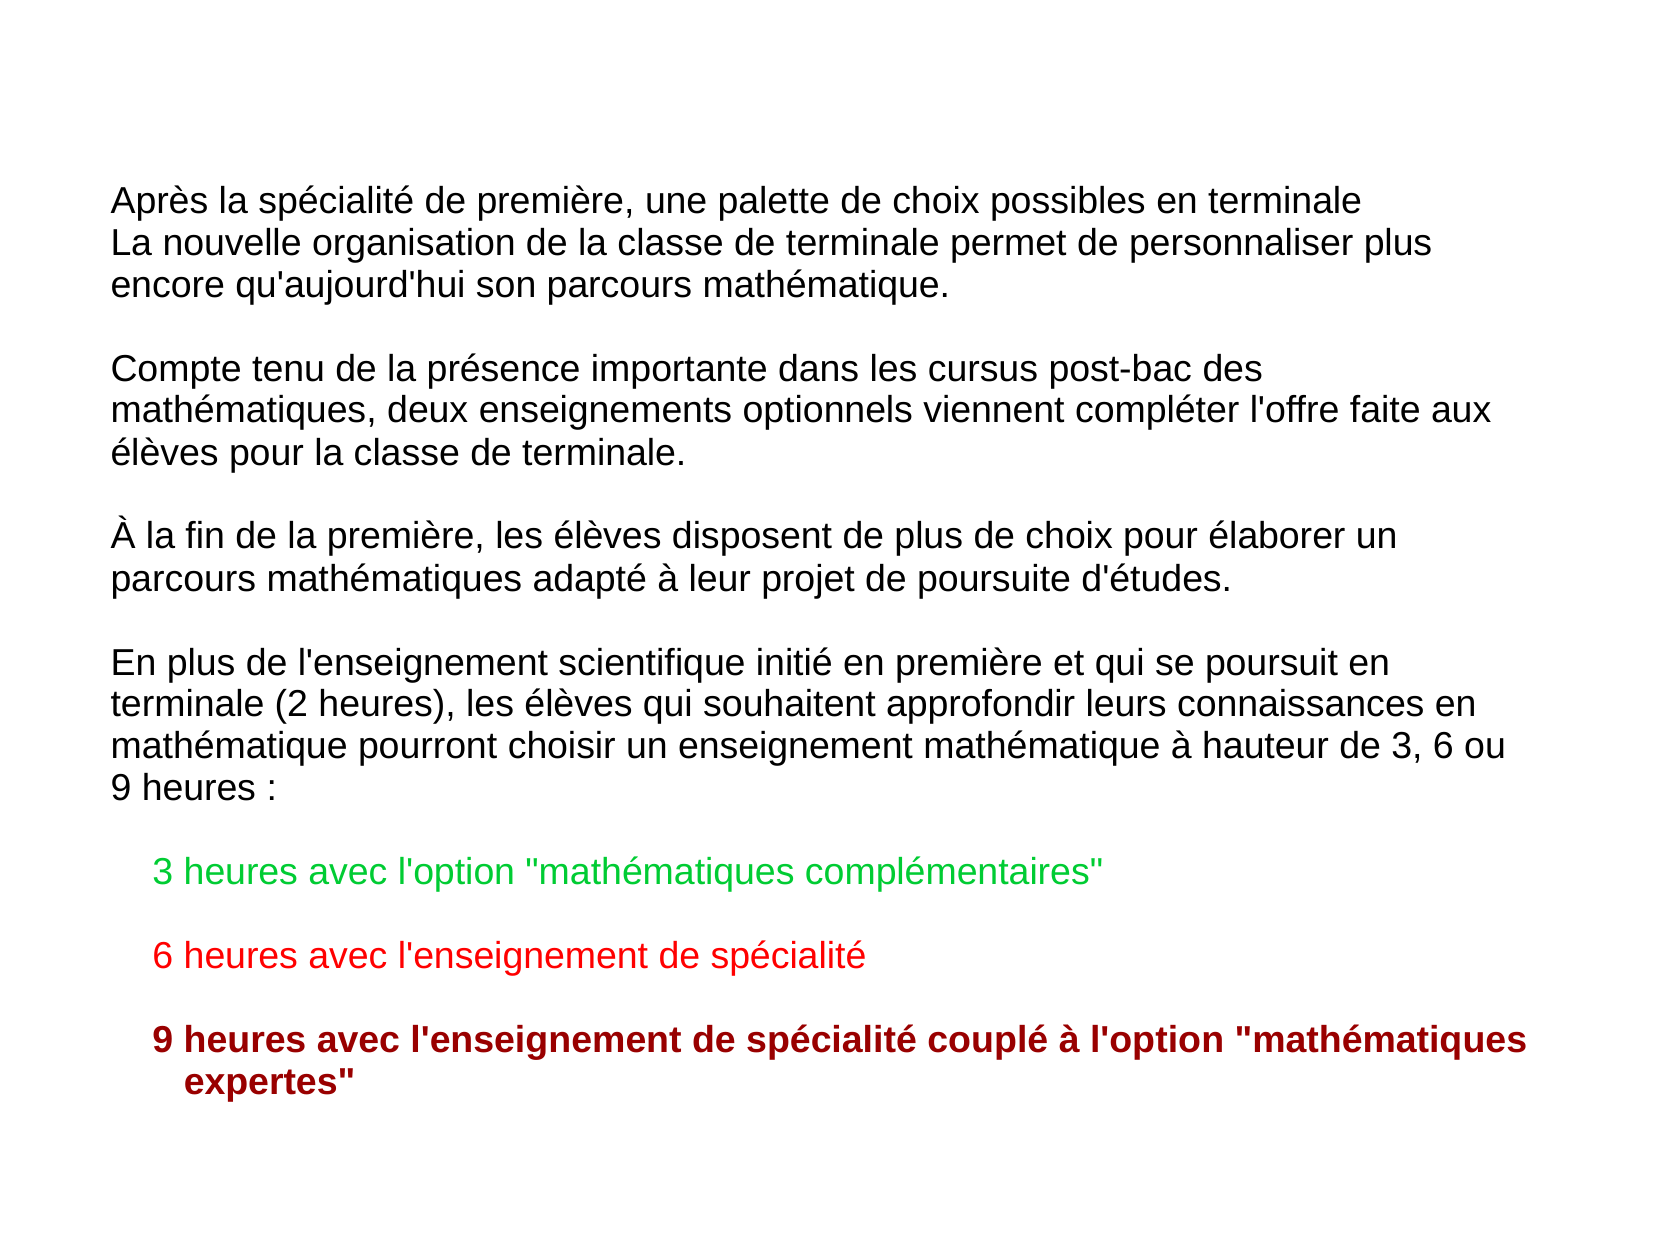

Après la spécialité de première, une palette de choix possibles en terminale
La nouvelle organisation de la classe de terminale permet de personnaliser plus encore qu'aujourd'hui son parcours mathématique.
Compte tenu de la présence importante dans les cursus post-bac des mathématiques, deux enseignements optionnels viennent compléter l'offre faite aux élèves pour la classe de terminale.
À la fin de la première, les élèves disposent de plus de choix pour élaborer un parcours mathématiques adapté à leur projet de poursuite d'études.
En plus de l'enseignement scientifique initié en première et qui se poursuit en terminale (2 heures), les élèves qui souhaitent approfondir leurs connaissances en mathématique pourront choisir un enseignement mathématique à hauteur de 3, 6 ou 9 heures :
 3 heures avec l'option "mathématiques complémentaires"
 6 heures avec l'enseignement de spécialité
 9 heures avec l'enseignement de spécialité couplé à l'option "mathématiques expertes"